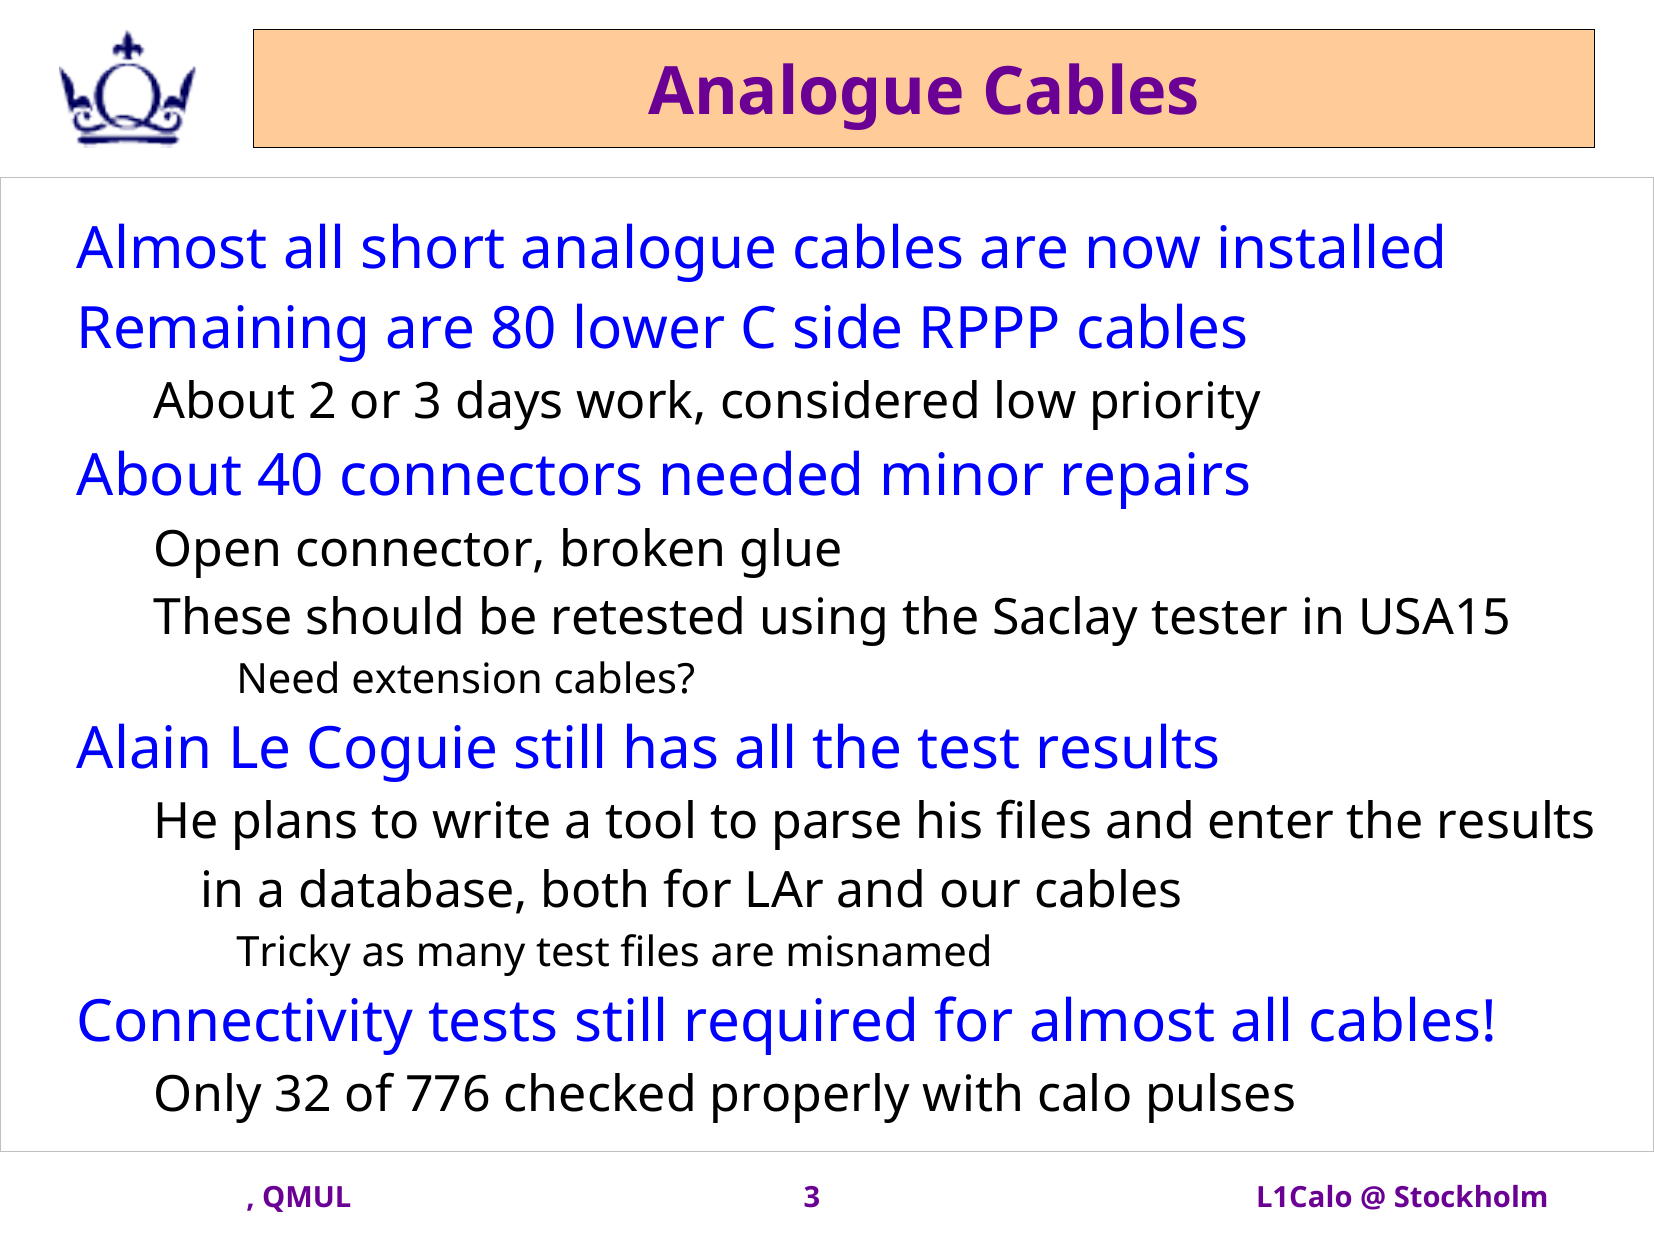

# Analogue Cables
Almost all short analogue cables are now installed
Remaining are 80 lower C side RPPP cables
About 2 or 3 days work, considered low priority
About 40 connectors needed minor repairs
Open connector, broken glue
These should be retested using the Saclay tester in USA15
Need extension cables?
Alain Le Coguie still has all the test results
He plans to write a tool to parse his files and enter the results in a database, both for LAr and our cables
Tricky as many test files are misnamed
Connectivity tests still required for almost all cables!
Only 32 of 776 checked properly with calo pulses